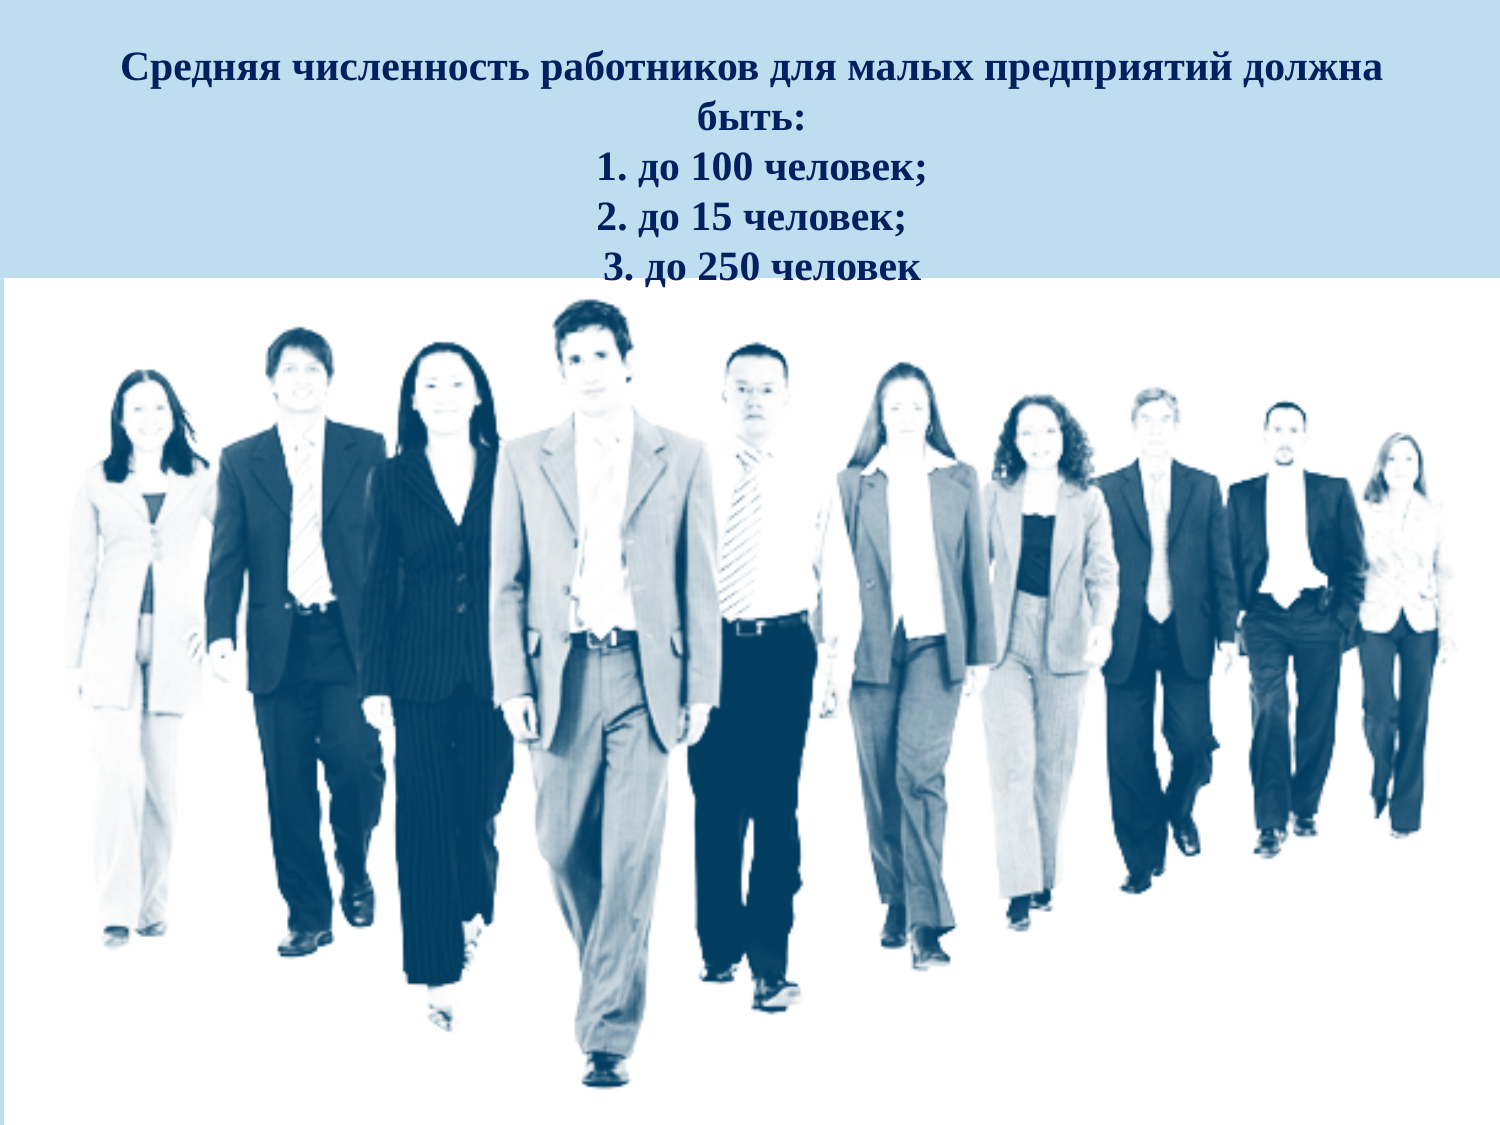

# Средняя численность работников для малых предприятий должна быть: 1. до 100 человек; 2. до 15 человек; 3. до 250 человек